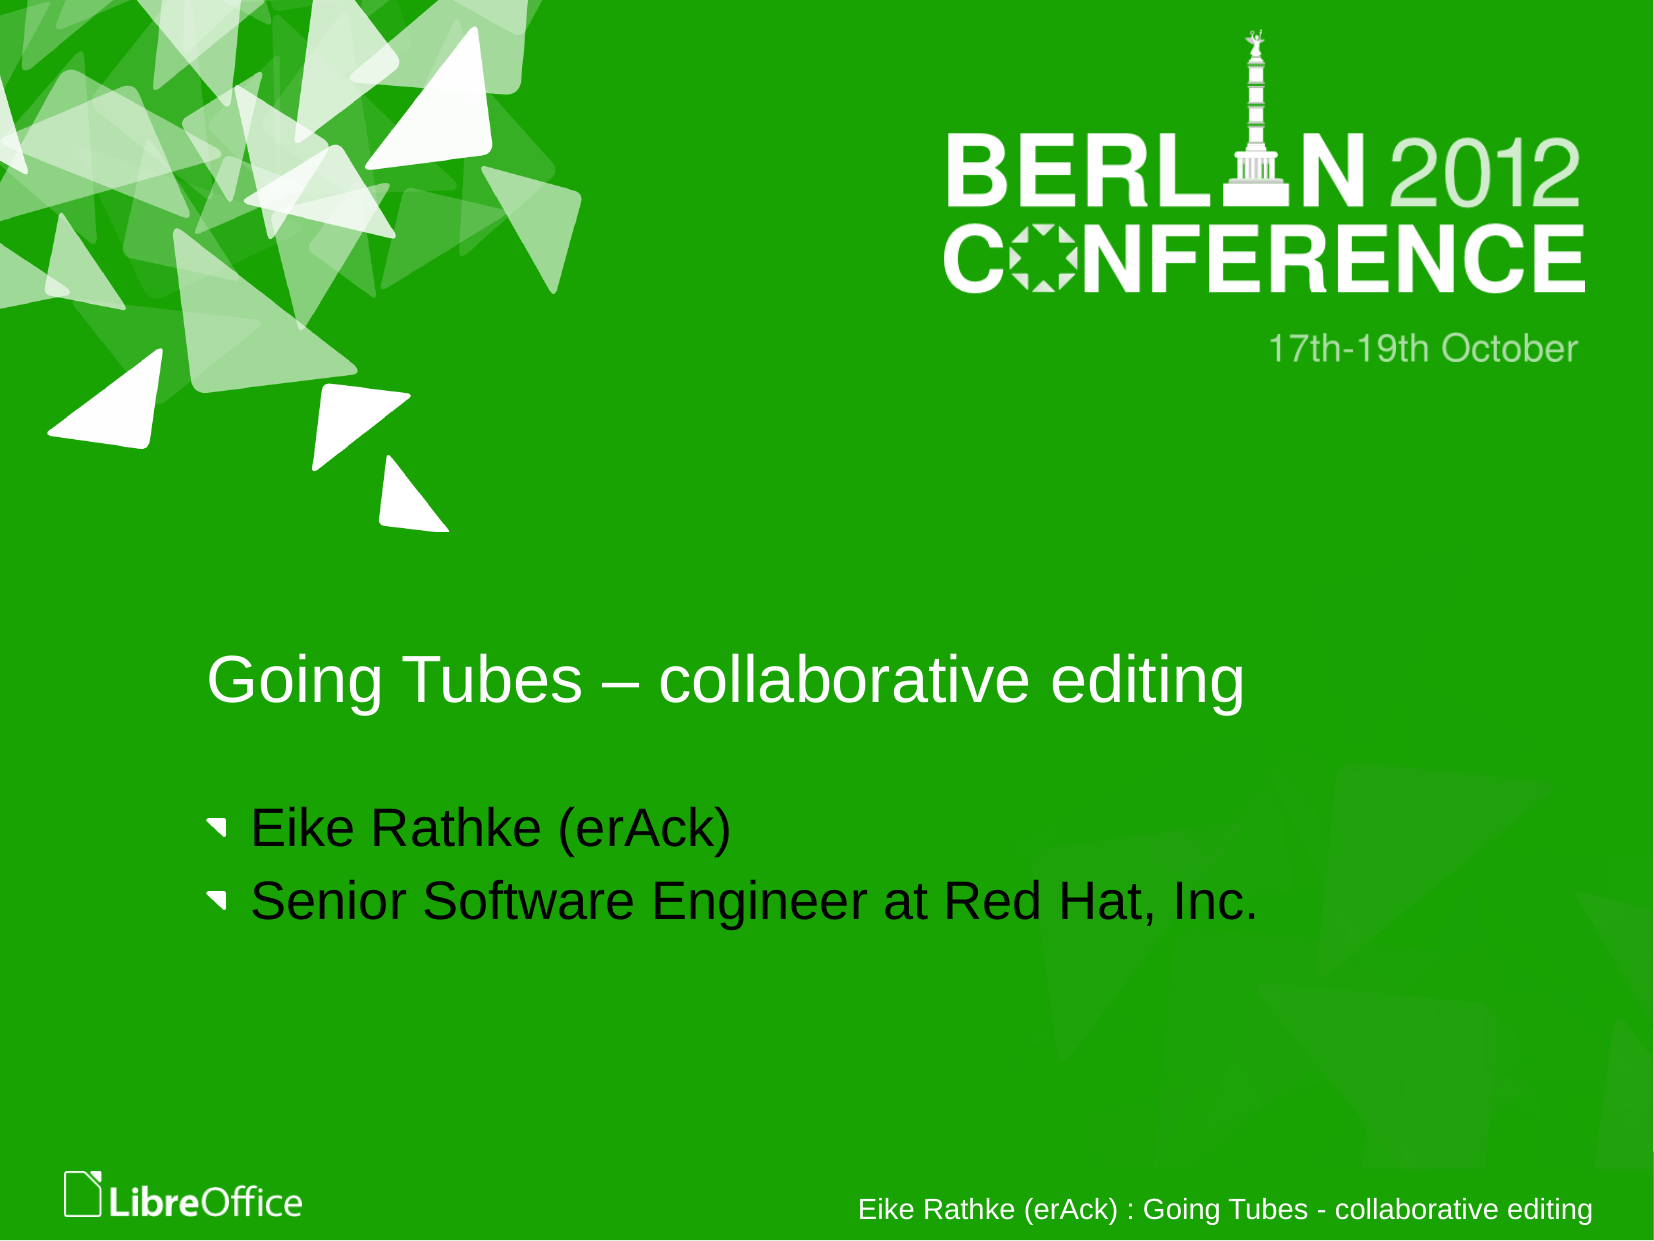

# Going Tubes – collaborative editing
Eike Rathke (erAck)
Senior Software Engineer at Red Hat, Inc.
Eike Rathke (erAck) : Going Tubes - collaborative editing